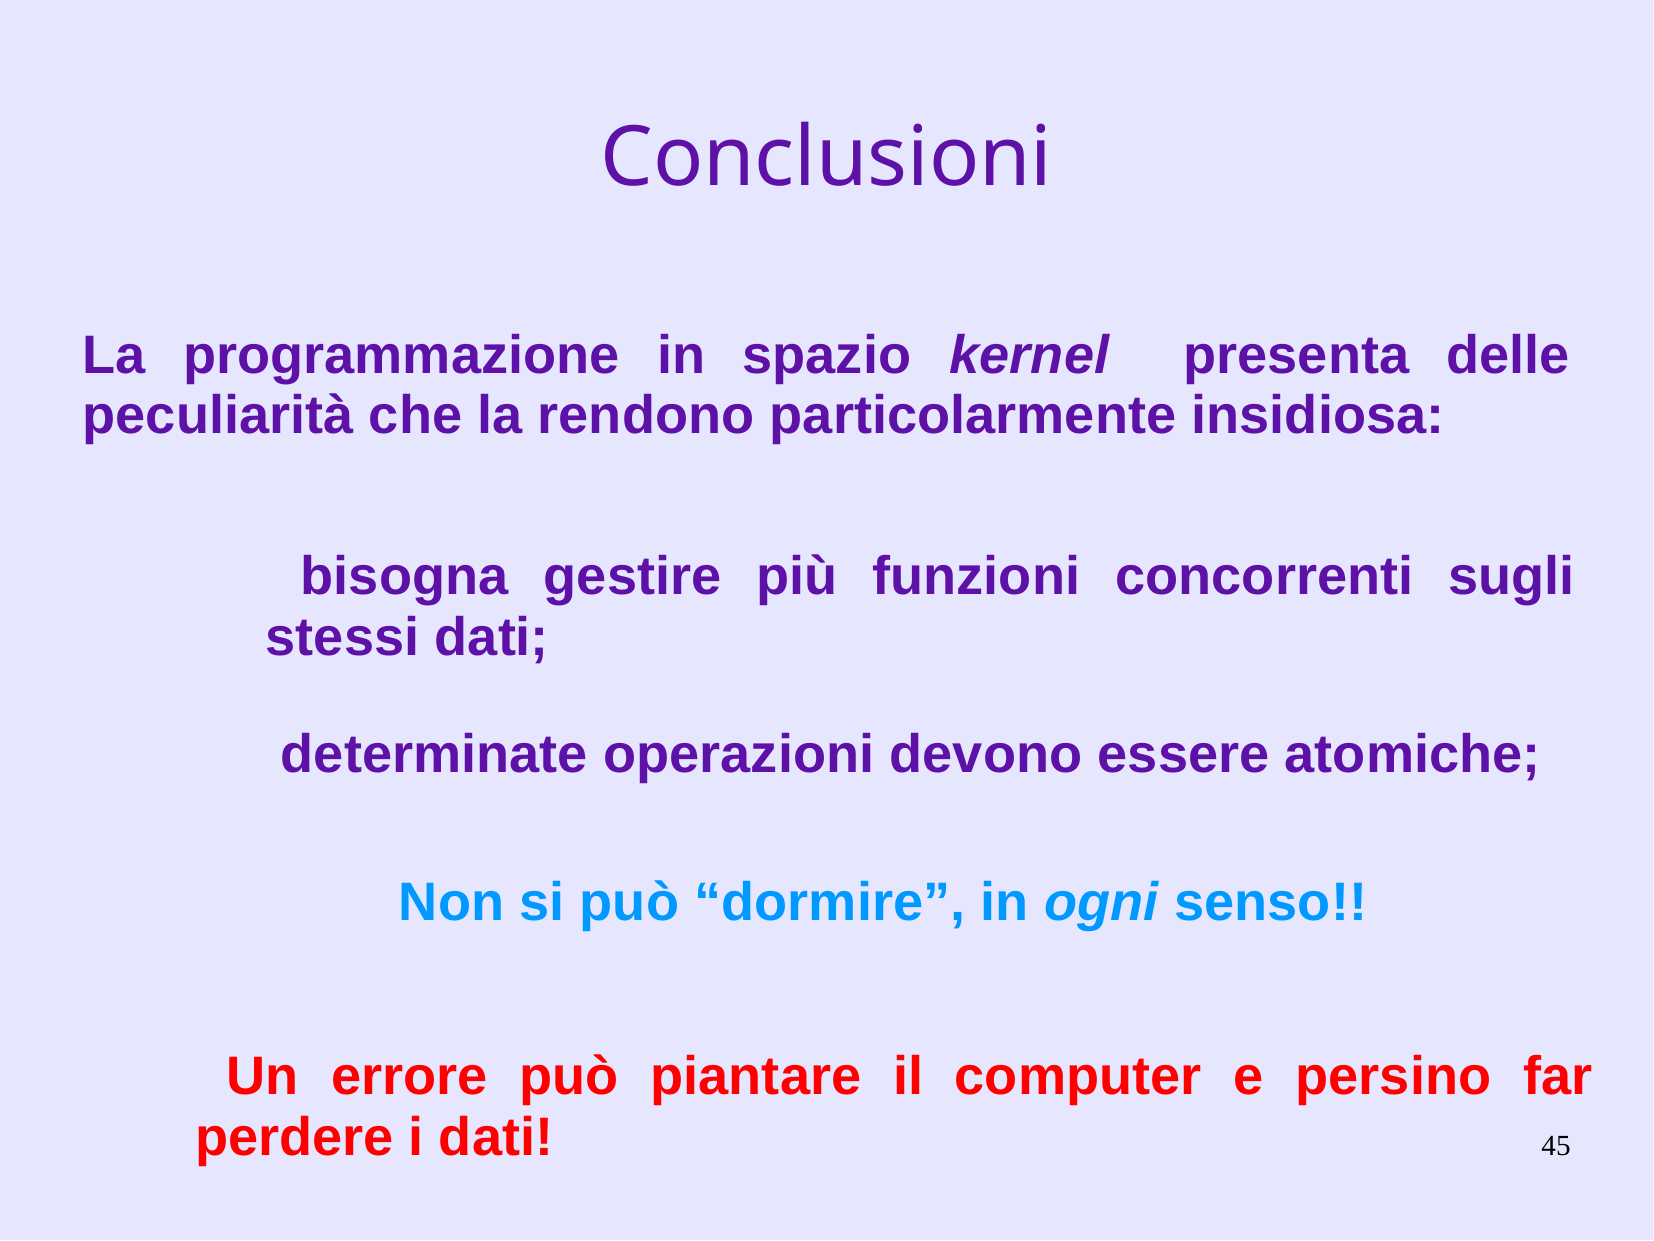

# Conclusioni
La programmazione in spazio kernel presenta delle peculiarità che la rendono particolarmente insidiosa:
 bisogna gestire più funzioni concorrenti sugli stessi dati;
 determinate operazioni devono essere atomiche;
 Non si può “dormire”, in ogni senso!!
 Un errore può piantare il computer e persino far perdere i dati!
45